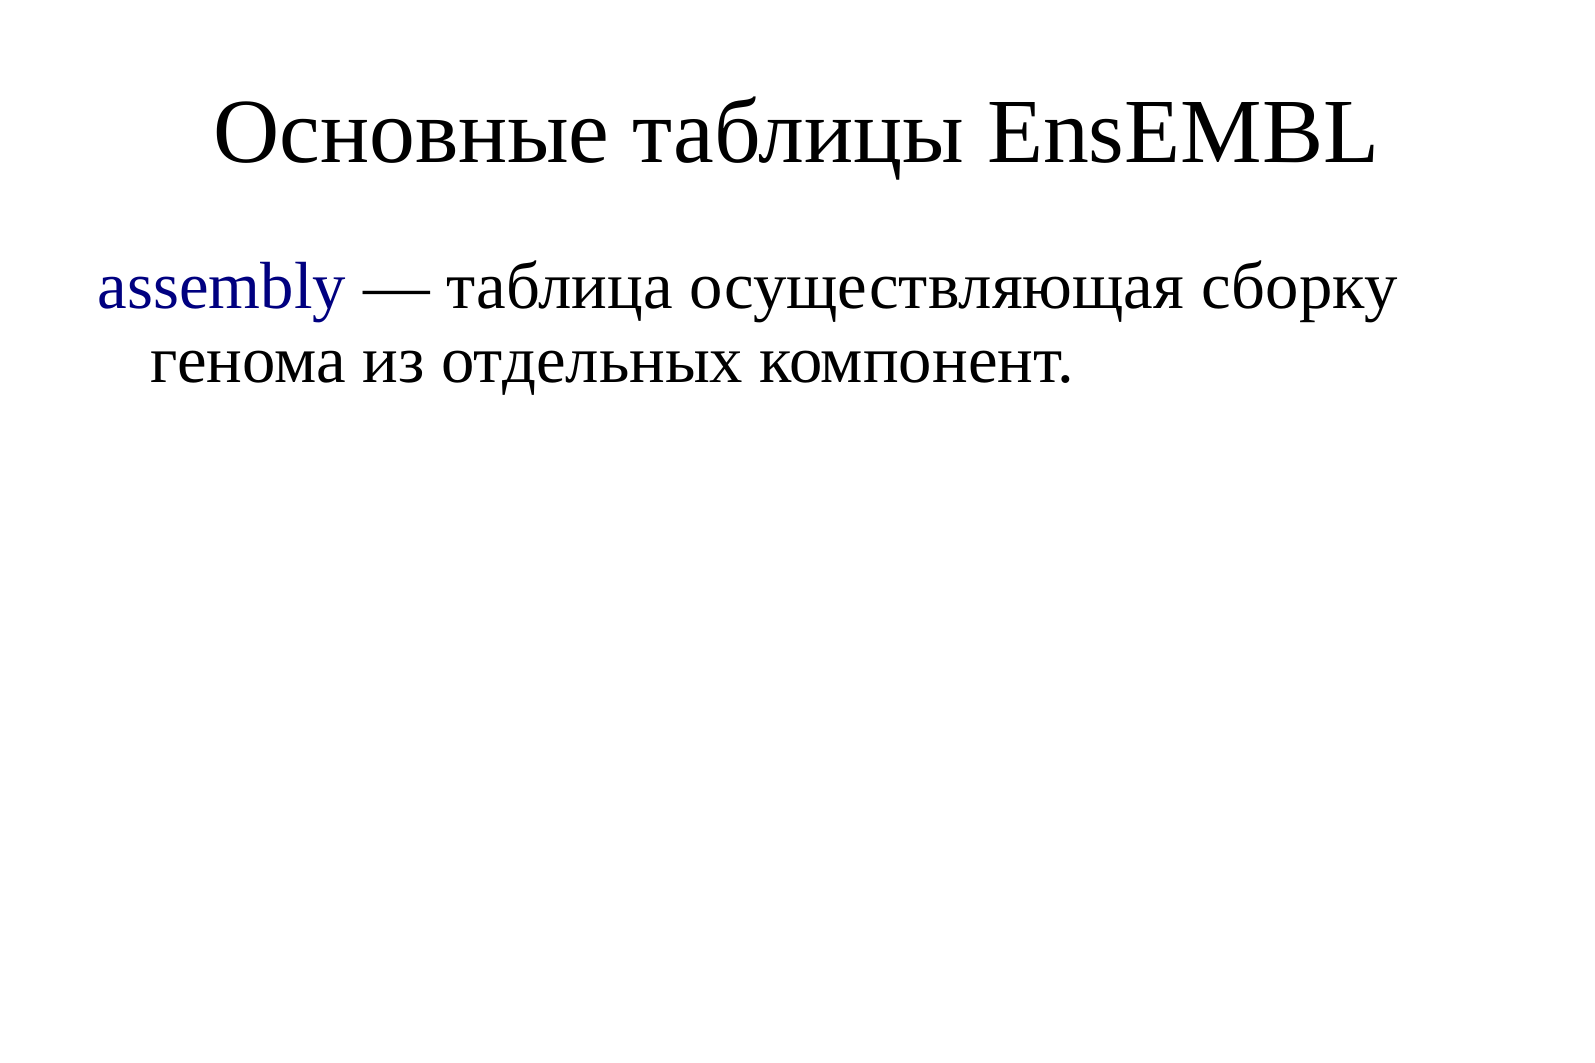

# Основные таблицы EnsEMBL
assembly — таблица осуществляющая сборку генома из отдельных компонент.